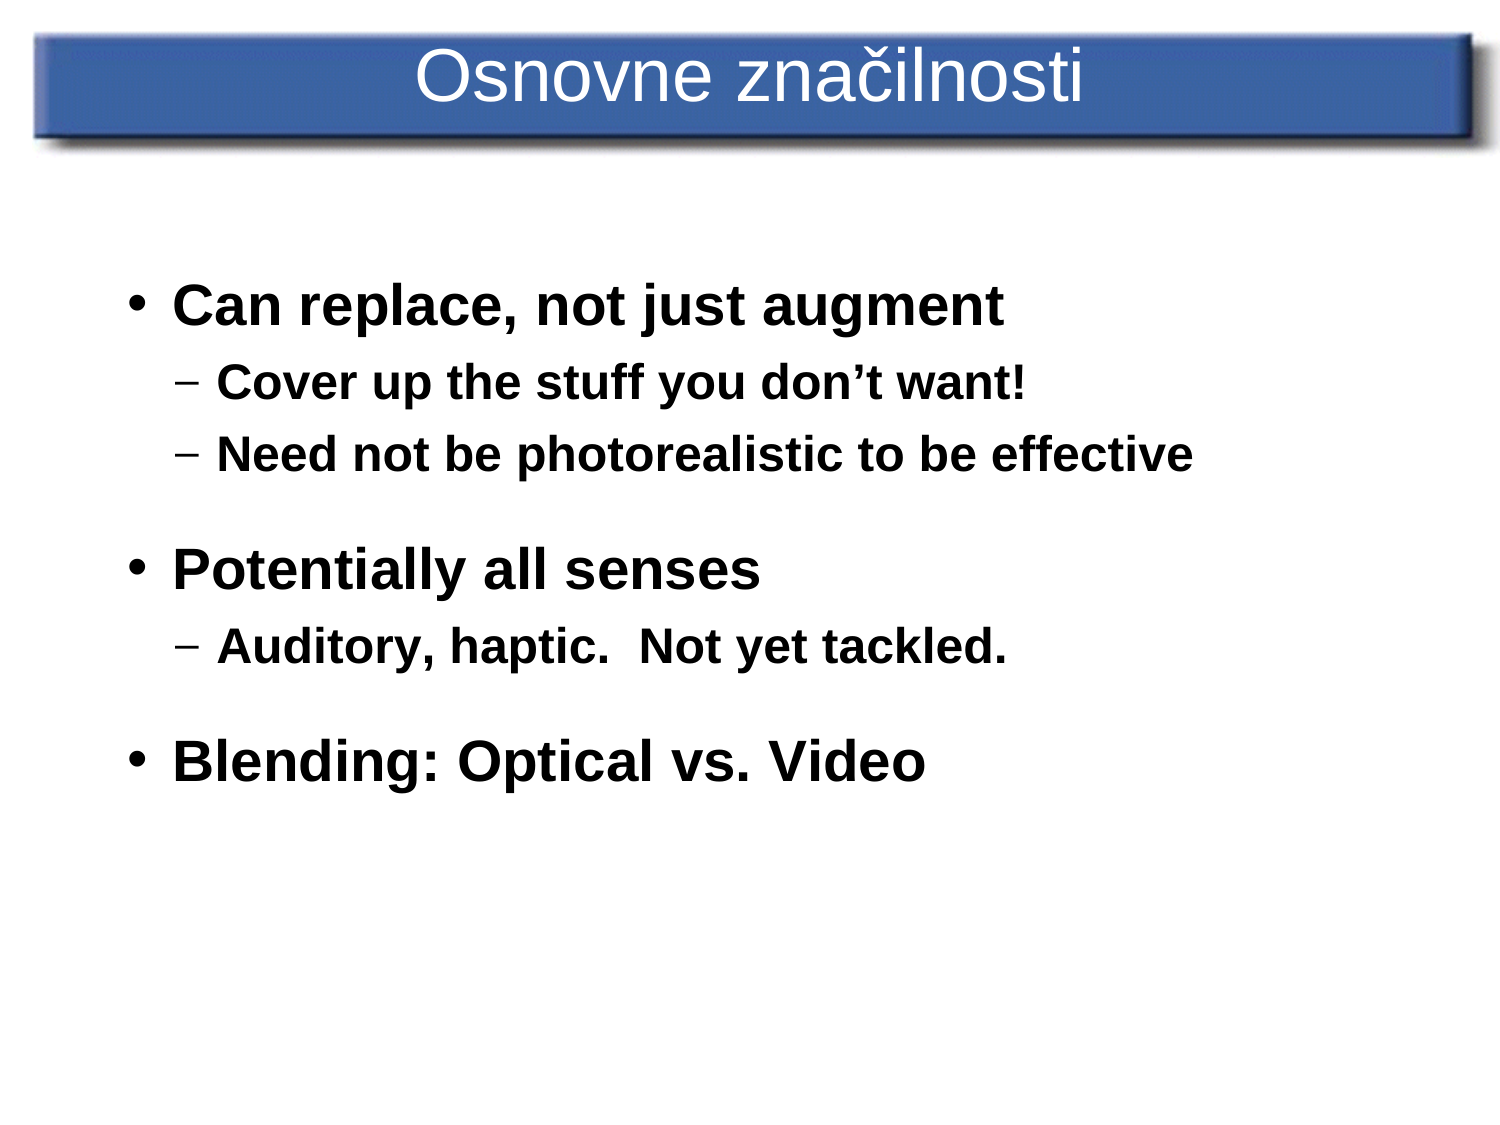

# Osnovne značilnosti
 Can replace, not just augment
 Cover up the stuff you don’t want!
 Need not be photorealistic to be effective
 Potentially all senses
 Auditory, haptic. Not yet tackled.
 Blending: Optical vs. Video